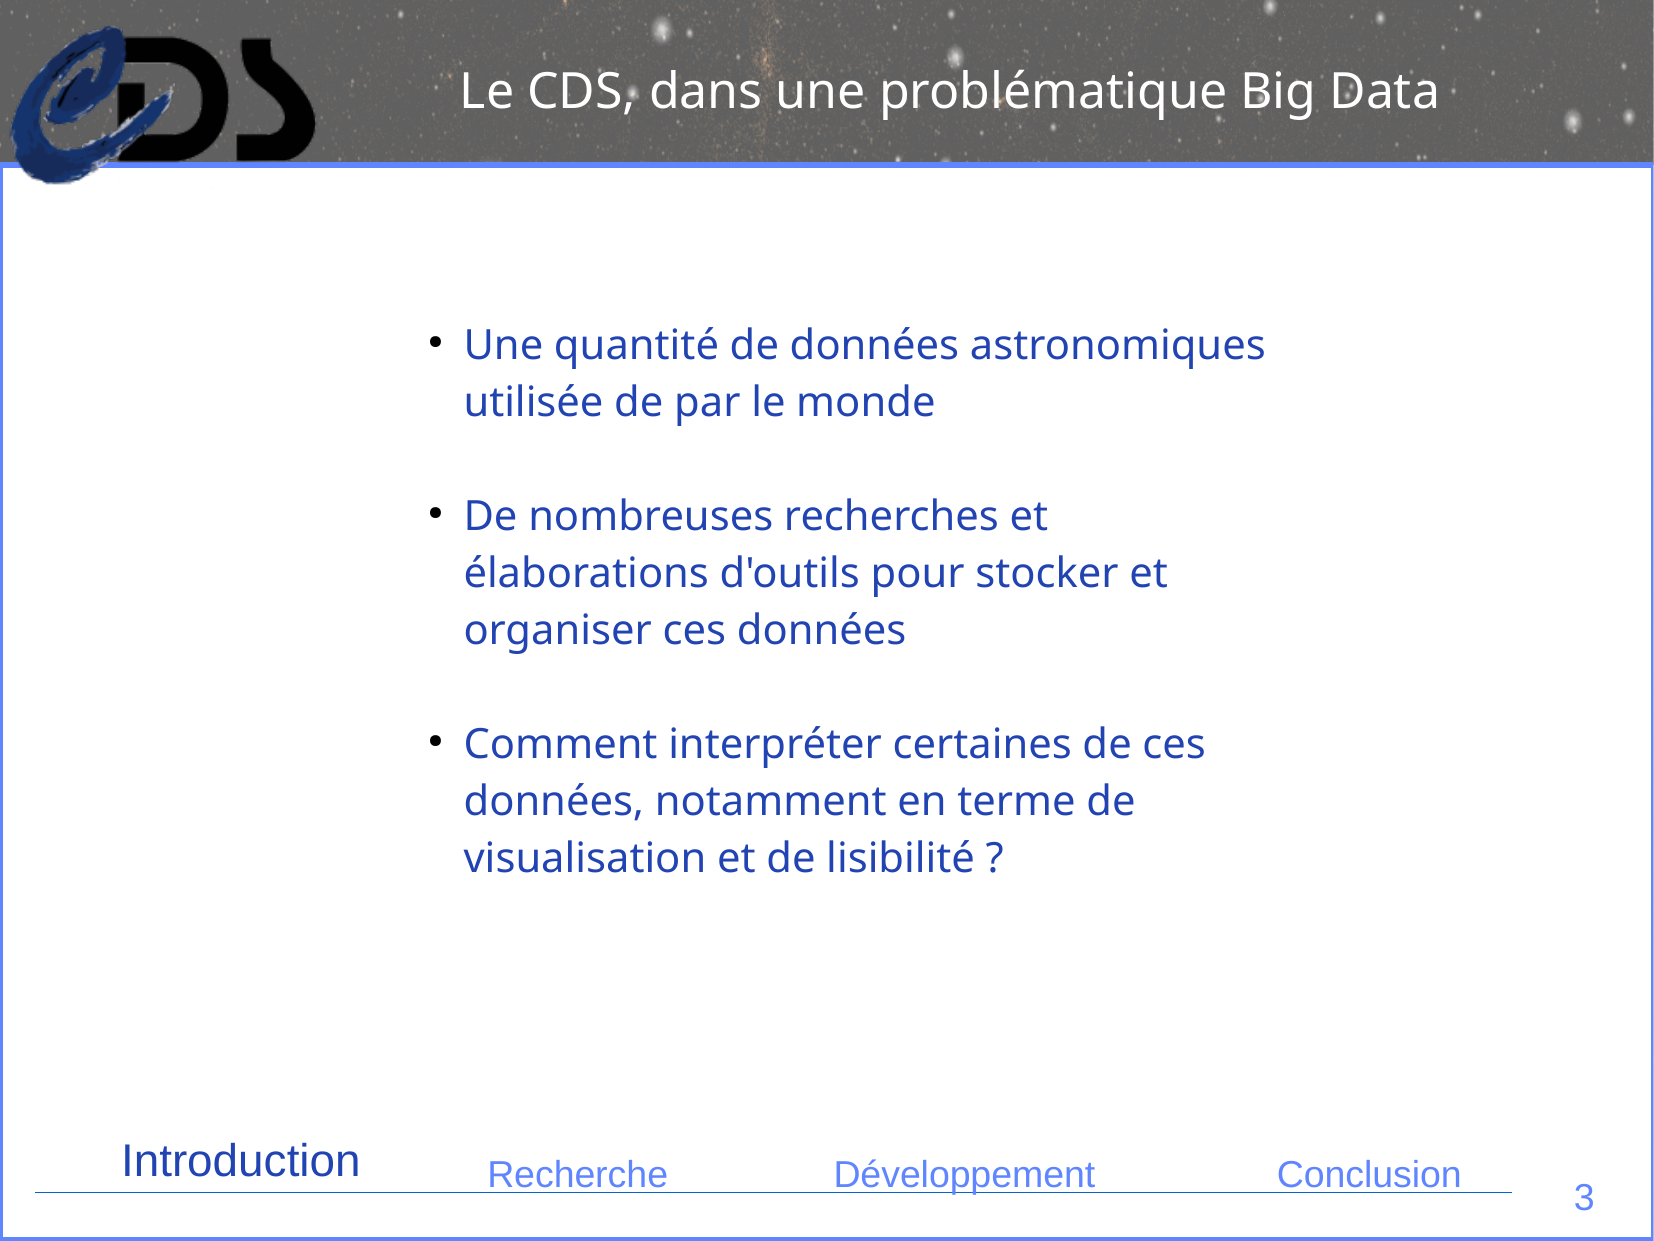

Le CDS, dans une problématique Big Data
Une quantité de données astronomiques utilisée de par le monde
De nombreuses recherches et élaborations d'outils pour stocker et organiser ces données
Comment interpréter certaines de ces données, notamment en terme de visualisation et de lisibilité ?
Introduction
Recherche
Développement
Conclusion
3